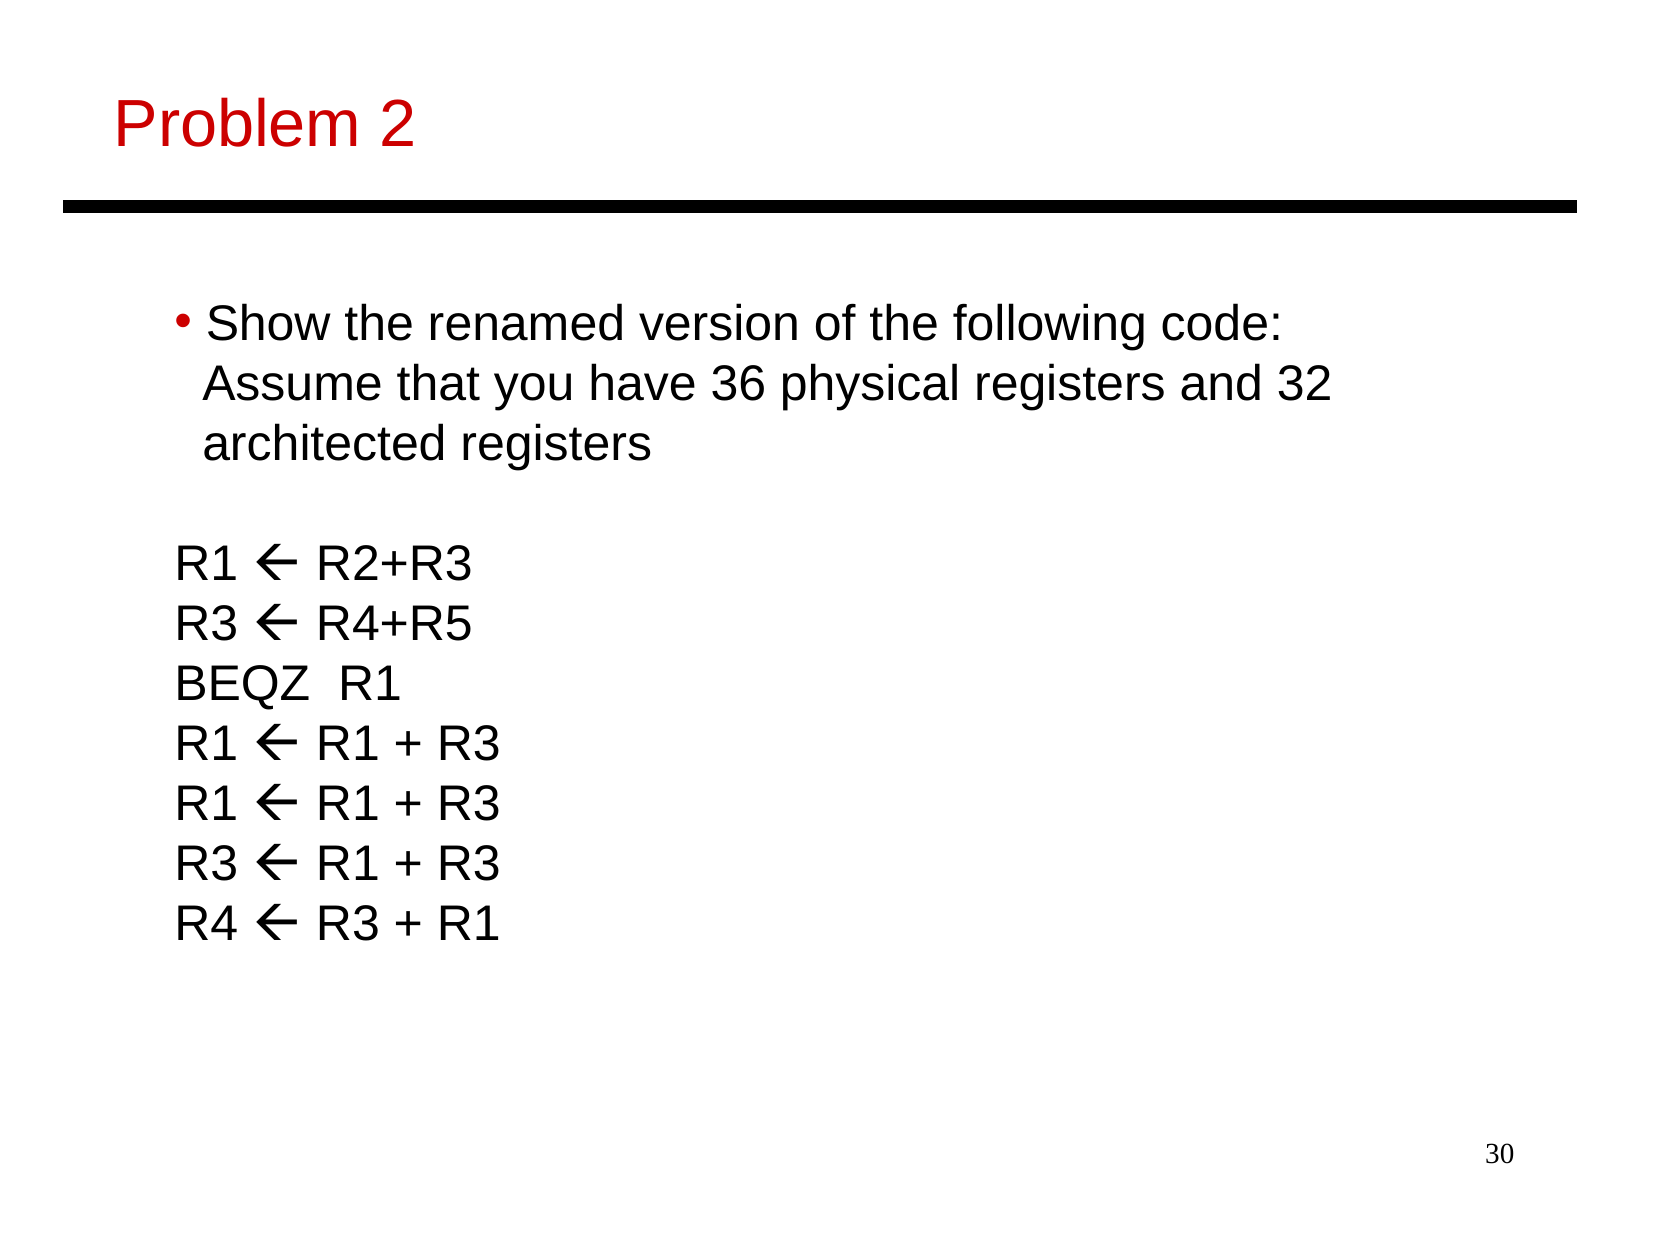

Problem 2
 Show the renamed version of the following code:
 Assume that you have 36 physical registers and 32
 architected registers
R1  R2+R3
R3  R4+R5
BEQZ R1
R1  R1 + R3
R1  R1 + R3
R3  R1 + R3
R4  R3 + R1